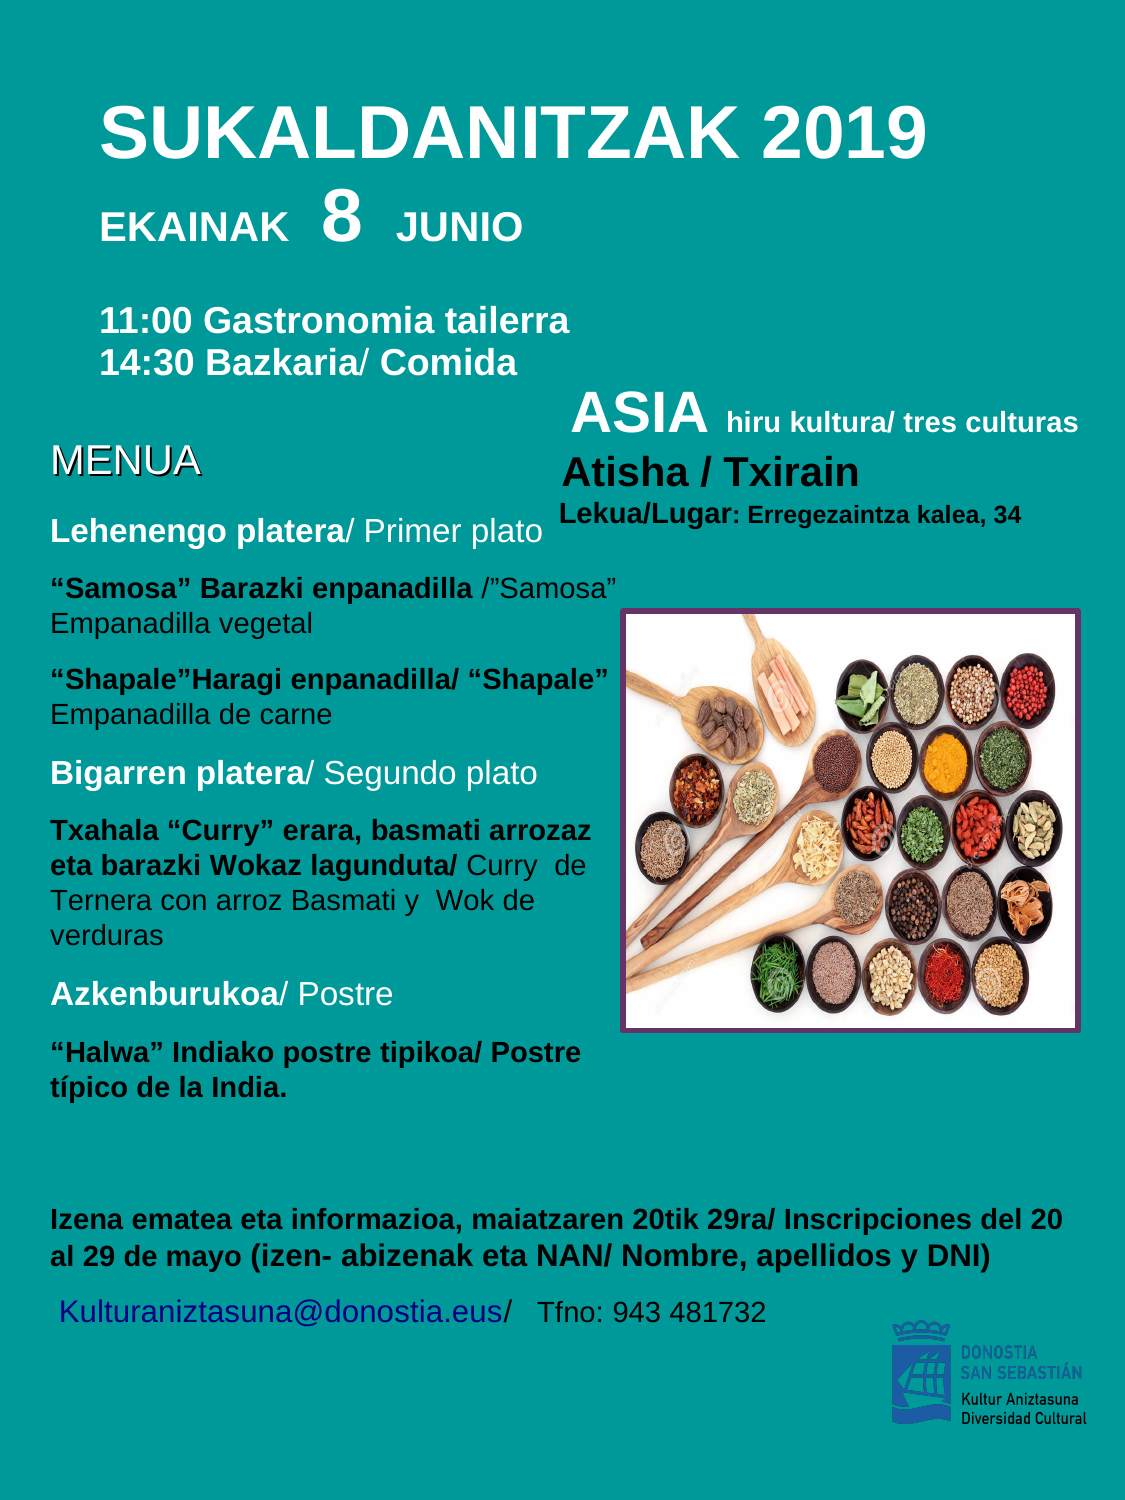

# SUKALDANITZAK 2019 EKAINAK 8 JUNIO 11:00 Gastronomia tailerra 14:30 Bazkaria/ Comida
 ASIA hiru kultura/ tres culturas
MENUA
Lehenengo platera/ Primer plato
“Samosa” Barazki enpanadilla /”Samosa” Empanadilla vegetal
“Shapale”Haragi enpanadilla/ “Shapale” Empanadilla de carne
Bigarren platera/ Segundo plato
Txahala “Curry” erara, basmati arrozaz eta barazki Wokaz lagunduta/ Curry de Ternera con arroz Basmati y Wok de verduras
Azkenburukoa/ Postre
“Halwa” Indiako postre tipikoa/ Postre típico de la India.
 Atisha / Txirain
				 Lekua/Lugar: Erregezaintza kalea, 34
Izena ematea eta informazioa, maiatzaren 20tik 29ra/ Inscripciones del 20 al 29 de mayo (izen- abizenak eta NAN/ Nombre, apellidos y DNI)
 Kulturaniztasuna@donostia.eus/ Tfno: 943 481732